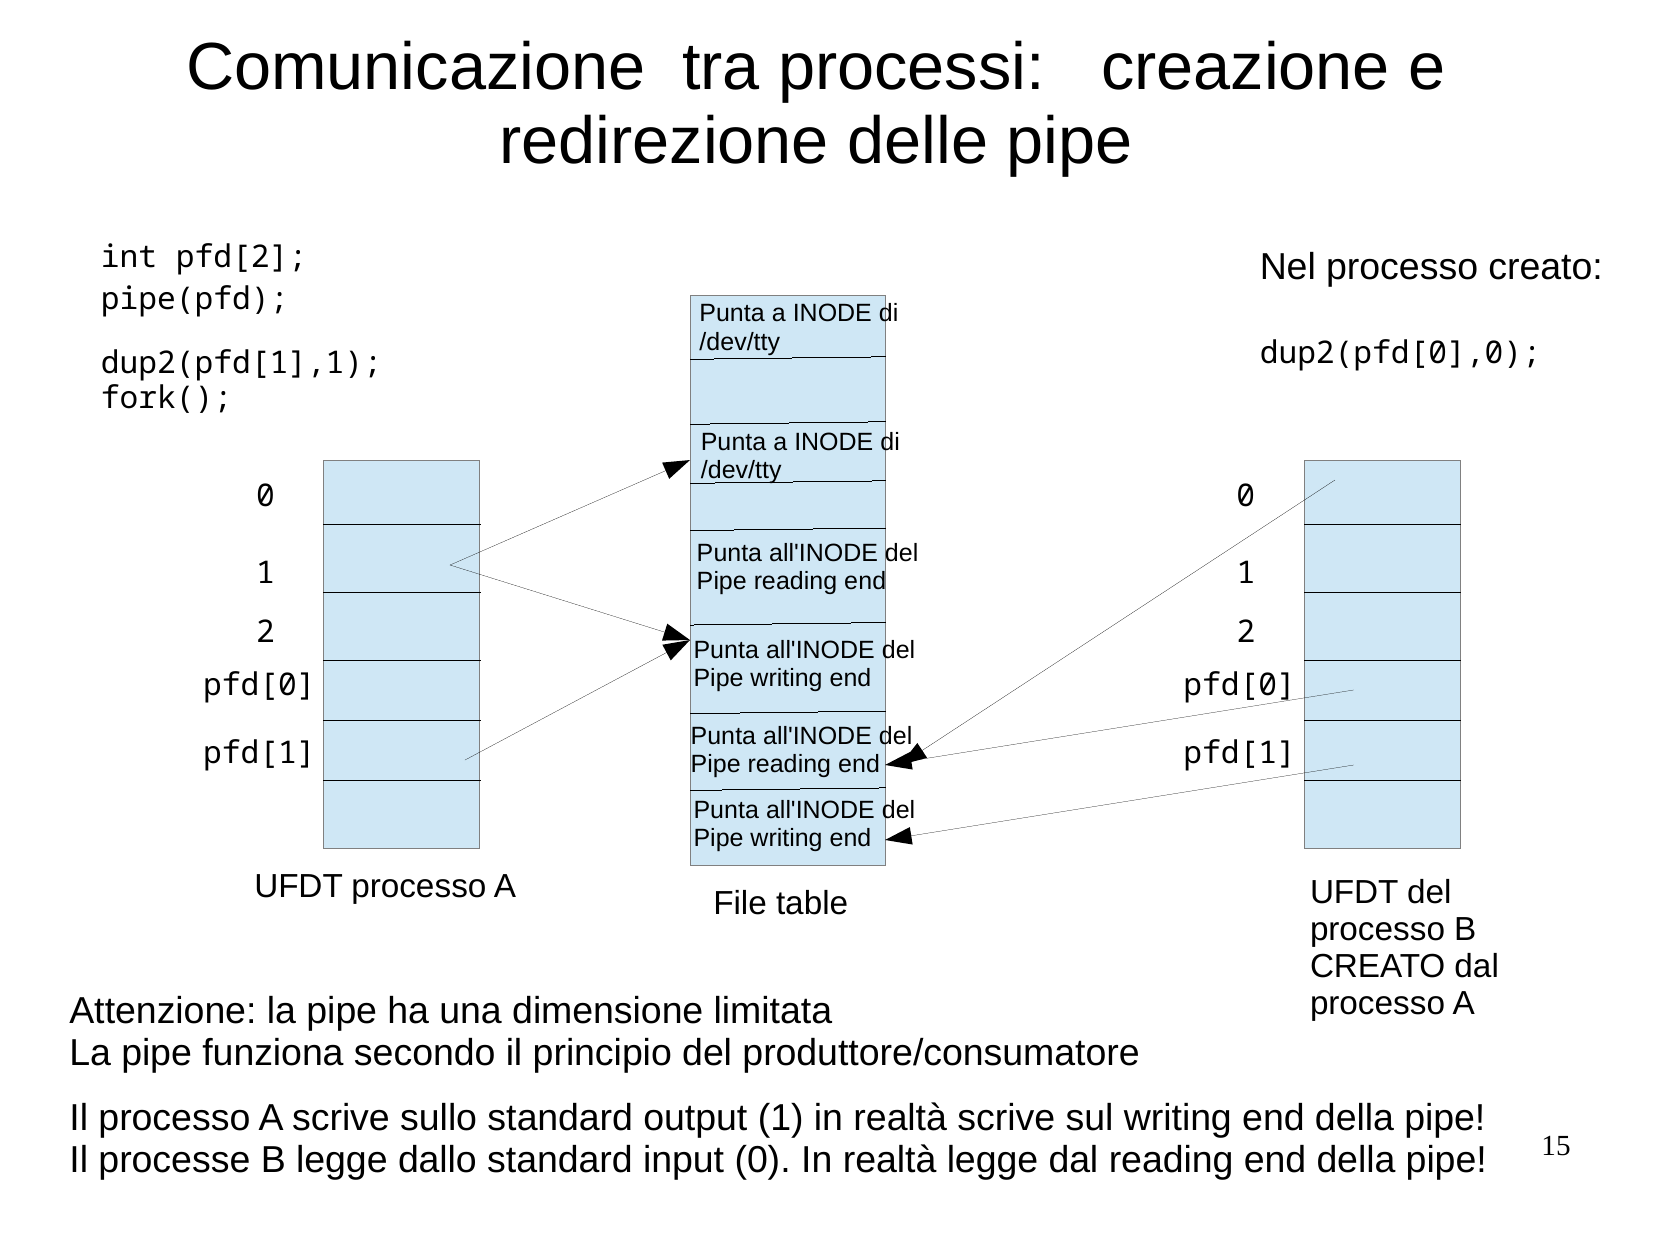

# Comunicazione tra processi: creazione e redirezione delle pipe
int pfd[2];
pipe(pfd);
Nel processo creato:
dup2(pfd[0],0);
Punta a INODE di
/dev/tty
dup2(pfd[1],1);
fork();
Punta a INODE di
/dev/tty
0
0
Punta all'INODE del
Pipe reading end
1
1
2
2
Punta all'INODE del
Pipe writing end
pfd[0]
pfd[0]
Punta all'INODE del
Pipe reading end
pfd[1]
pfd[1]
Punta all'INODE del
Pipe writing end
UFDT processo A
UFDT del processo B CREATO dal processo A
File table
Attenzione: la pipe ha una dimensione limitata
La pipe funziona secondo il principio del produttore/consumatore
Il processo A scrive sullo standard output (1) in realtà scrive sul writing end della pipe!
Il processe B legge dallo standard input (0). In realtà legge dal reading end della pipe!
15